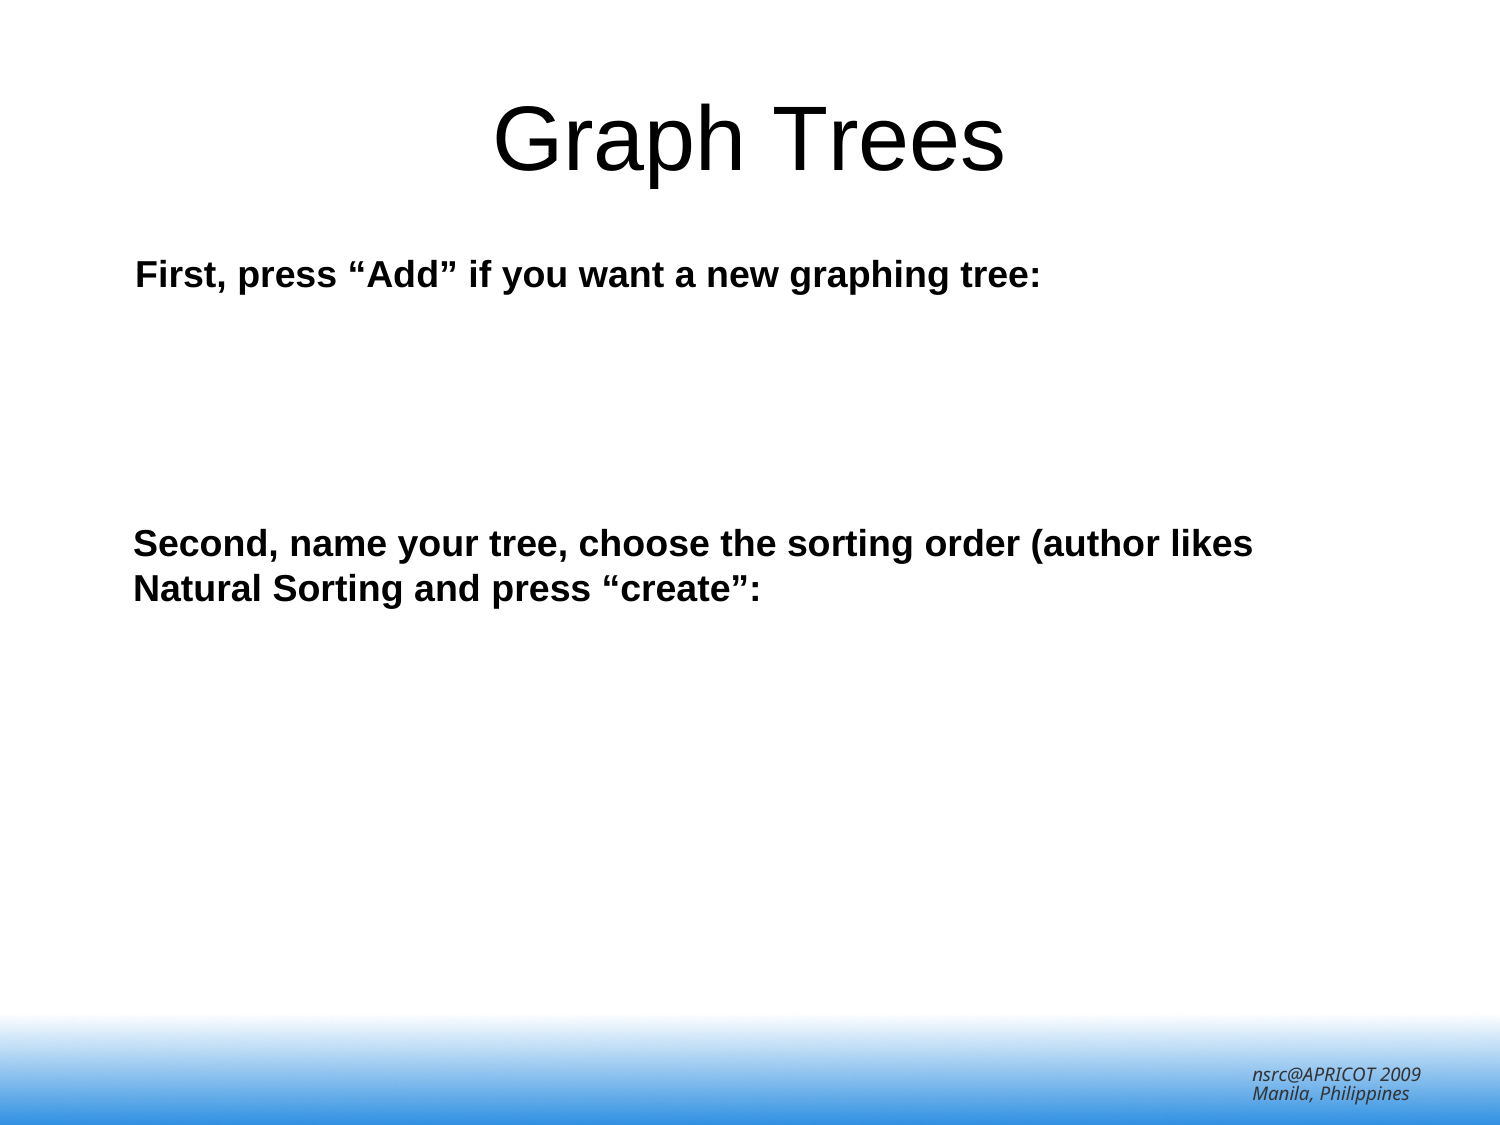

# Graph Trees
First, press “Add” if you want a new graphing tree:
Second, name your tree, choose the sorting order (author likes Natural Sorting and press “create”: